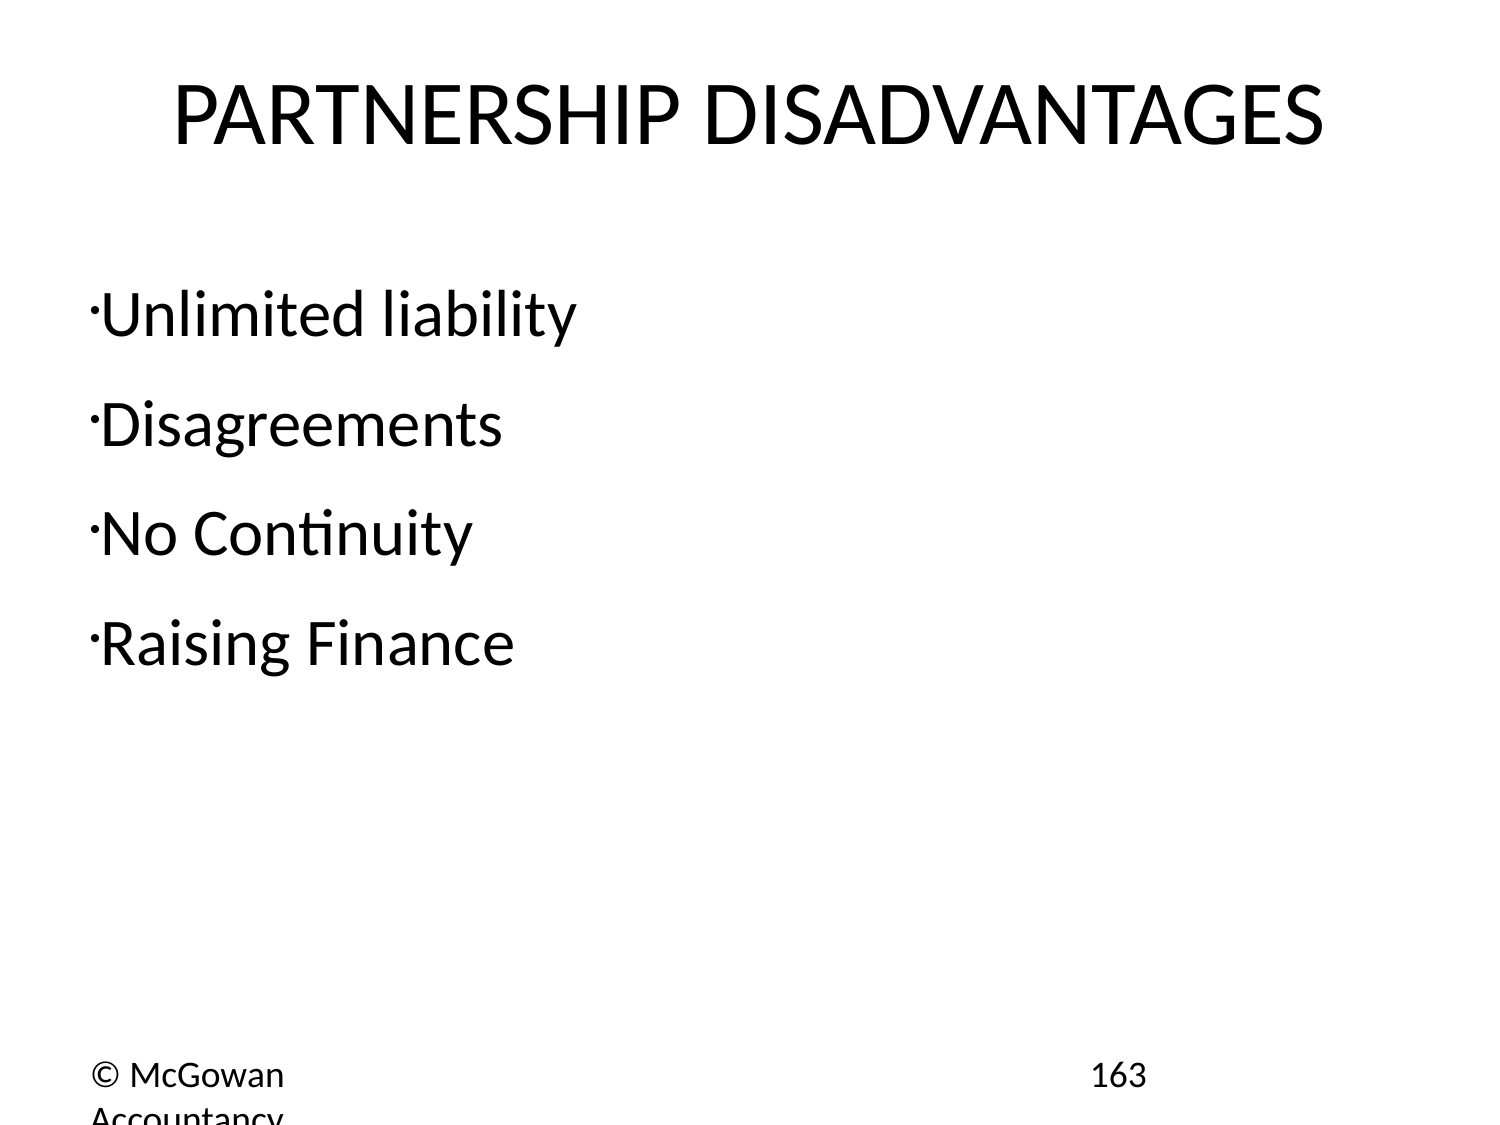

# PARTNERSHIP DISADVANTAGES
Unlimited liability
Disagreements
No Continuity
Raising Finance
© McGowan Accountancy Services
163